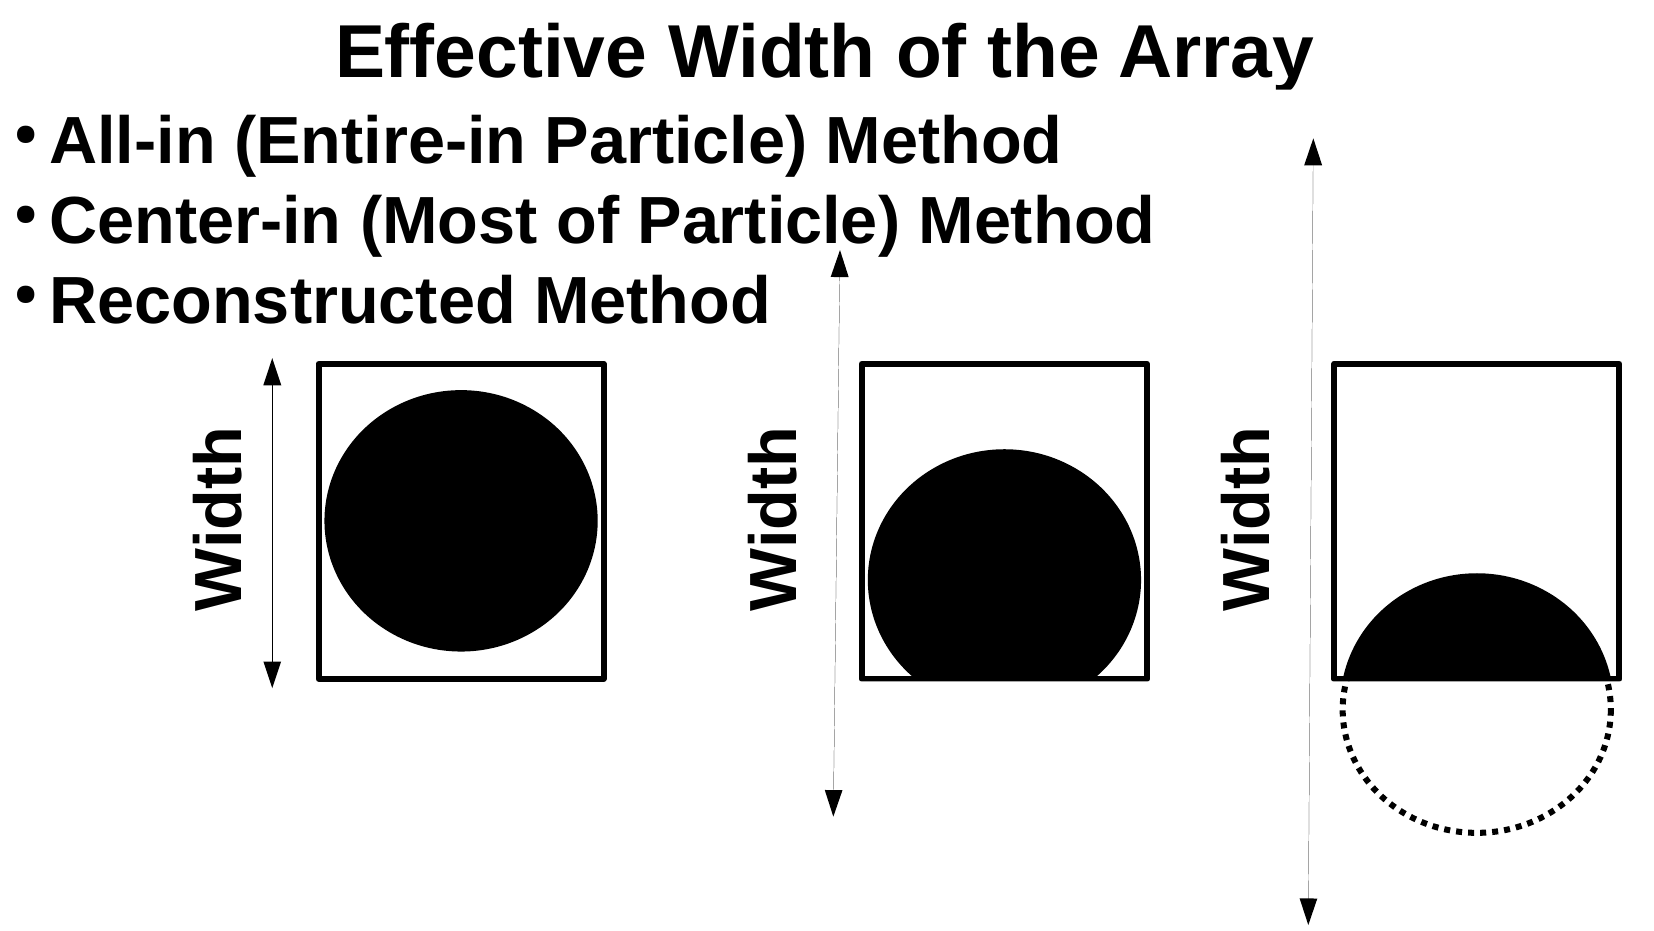

Effective Width of the Array
All-in (Entire-in Particle) Method
Center-in (Most of Particle) Method
Reconstructed Method
Width
Width
Width